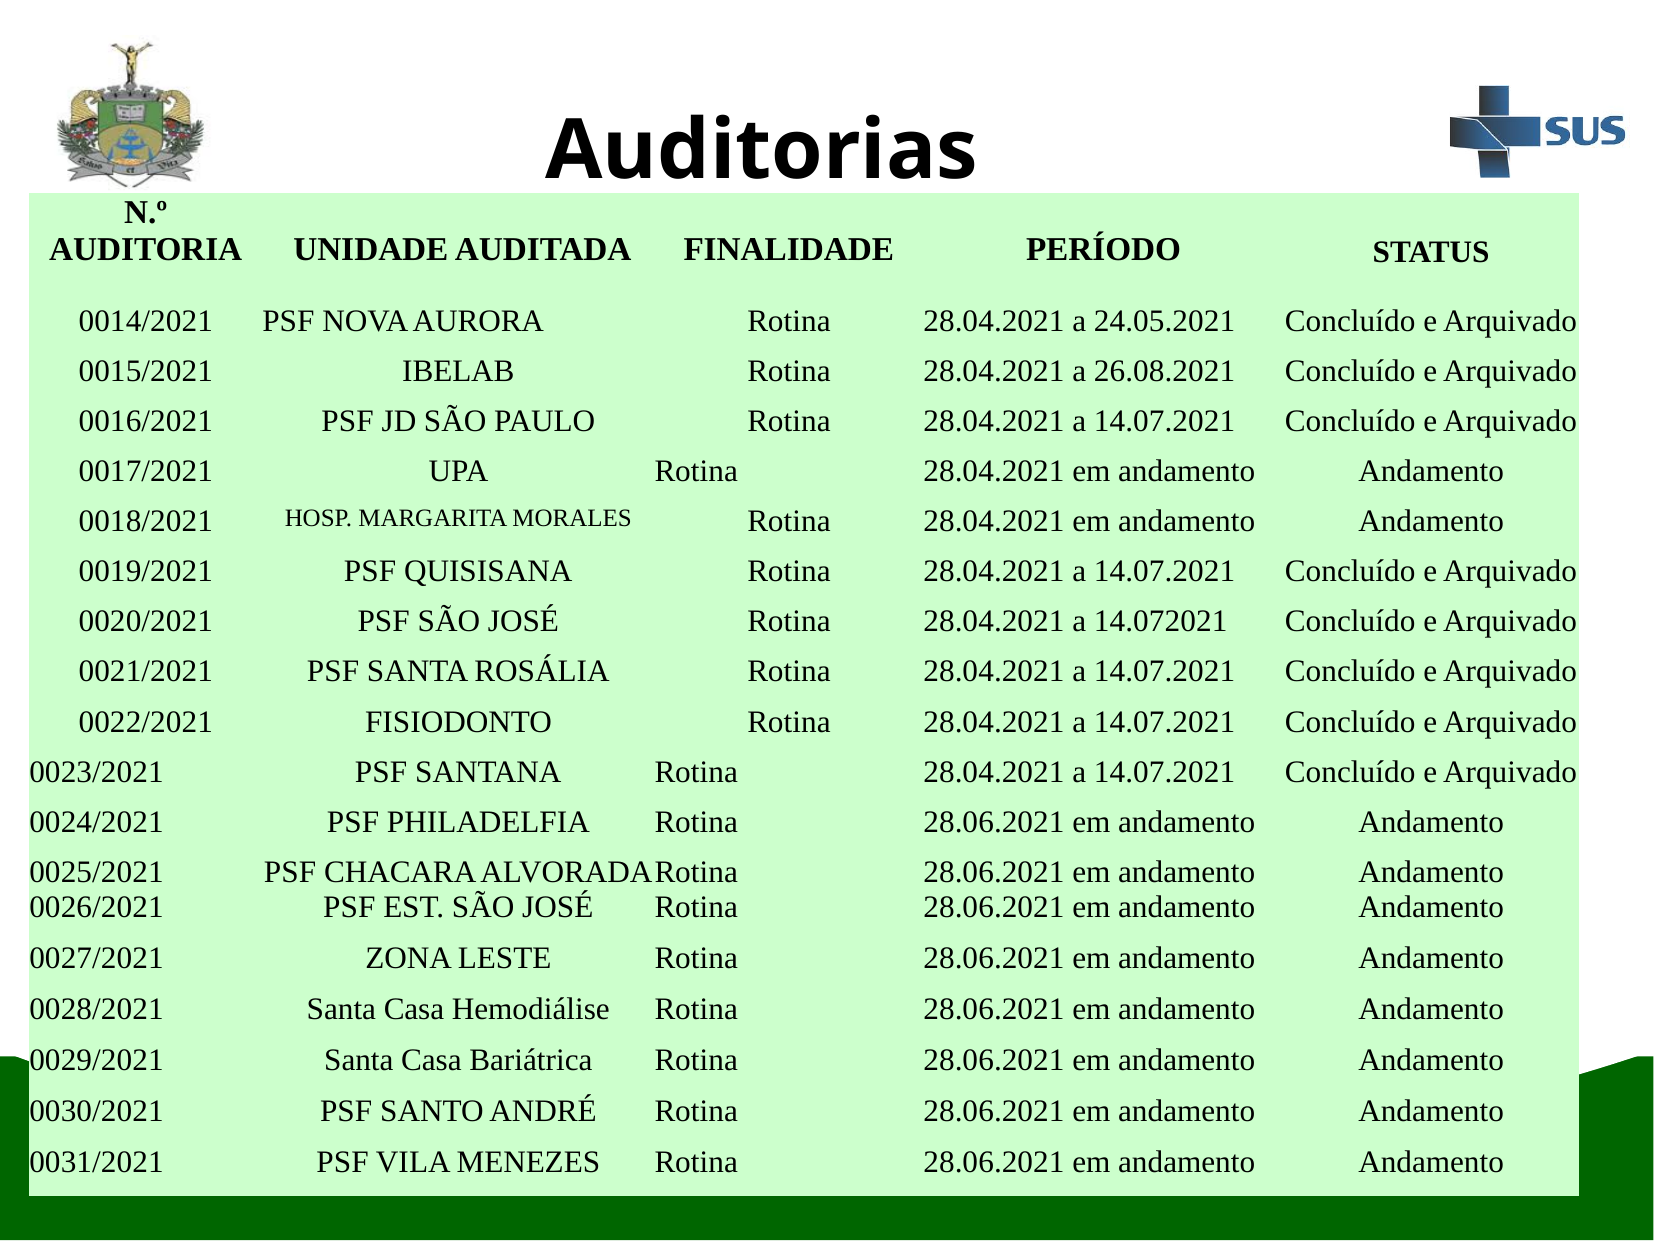

Auditorias
| N.º AUDITORIA | UNIDADE AUDITADA | FINALIDADE | PERÍODO | STATUS |
| --- | --- | --- | --- | --- |
| 0014/2021 | PSF NOVA AURORA | Rotina | 28.04.2021 a 24.05.2021 | Concluído e Arquivado |
| 0015/2021 | IBELAB | Rotina | 28.04.2021 a 26.08.2021 | Concluído e Arquivado |
| 0016/2021 | PSF JD SÃO PAULO | Rotina | 28.04.2021 a 14.07.2021 | Concluído e Arquivado |
| 0017/2021 | UPA | Rotina | 28.04.2021 em andamento | Andamento |
| 0018/2021 | HOSP. MARGARITA MORALES | Rotina | 28.04.2021 em andamento | Andamento |
| 0019/2021 | PSF QUISISANA | Rotina | 28.04.2021 a 14.07.2021 | Concluído e Arquivado |
| 0020/2021 | PSF SÃO JOSÉ | Rotina | 28.04.2021 a 14.072021 | Concluído e Arquivado |
| 0021/2021 | PSF SANTA ROSÁLIA | Rotina | 28.04.2021 a 14.07.2021 | Concluído e Arquivado |
| 0022/2021 | FISIODONTO | Rotina | 28.04.2021 a 14.07.2021 | Concluído e Arquivado |
| 0023/2021 | PSF SANTANA | Rotina | 28.04.2021 a 14.07.2021 | Concluído e Arquivado |
| 0024/2021 | PSF PHILADELFIA | Rotina | 28.06.2021 em andamento | Andamento |
| 0025/2021 | PSF CHACARA ALVORADA | Rotina | 28.06.2021 em andamento | Andamento |
| 0026/2021 | PSF EST. SÃO JOSÉ | Rotina | 28.06.2021 em andamento | Andamento |
| 0027/2021 | ZONA LESTE | Rotina | 28.06.2021 em andamento | Andamento |
| 0028/2021 | Santa Casa Hemodiálise | Rotina | 28.06.2021 em andamento | Andamento |
| 0029/2021 | Santa Casa Bariátrica | Rotina | 28.06.2021 em andamento | Andamento |
| 0030/2021 | PSF SANTO ANDRÉ | Rotina | 28.06.2021 em andamento | Andamento |
| 0031/2021 | PSF VILA MENEZES | Rotina | 28.06.2021 em andamento | Andamento |